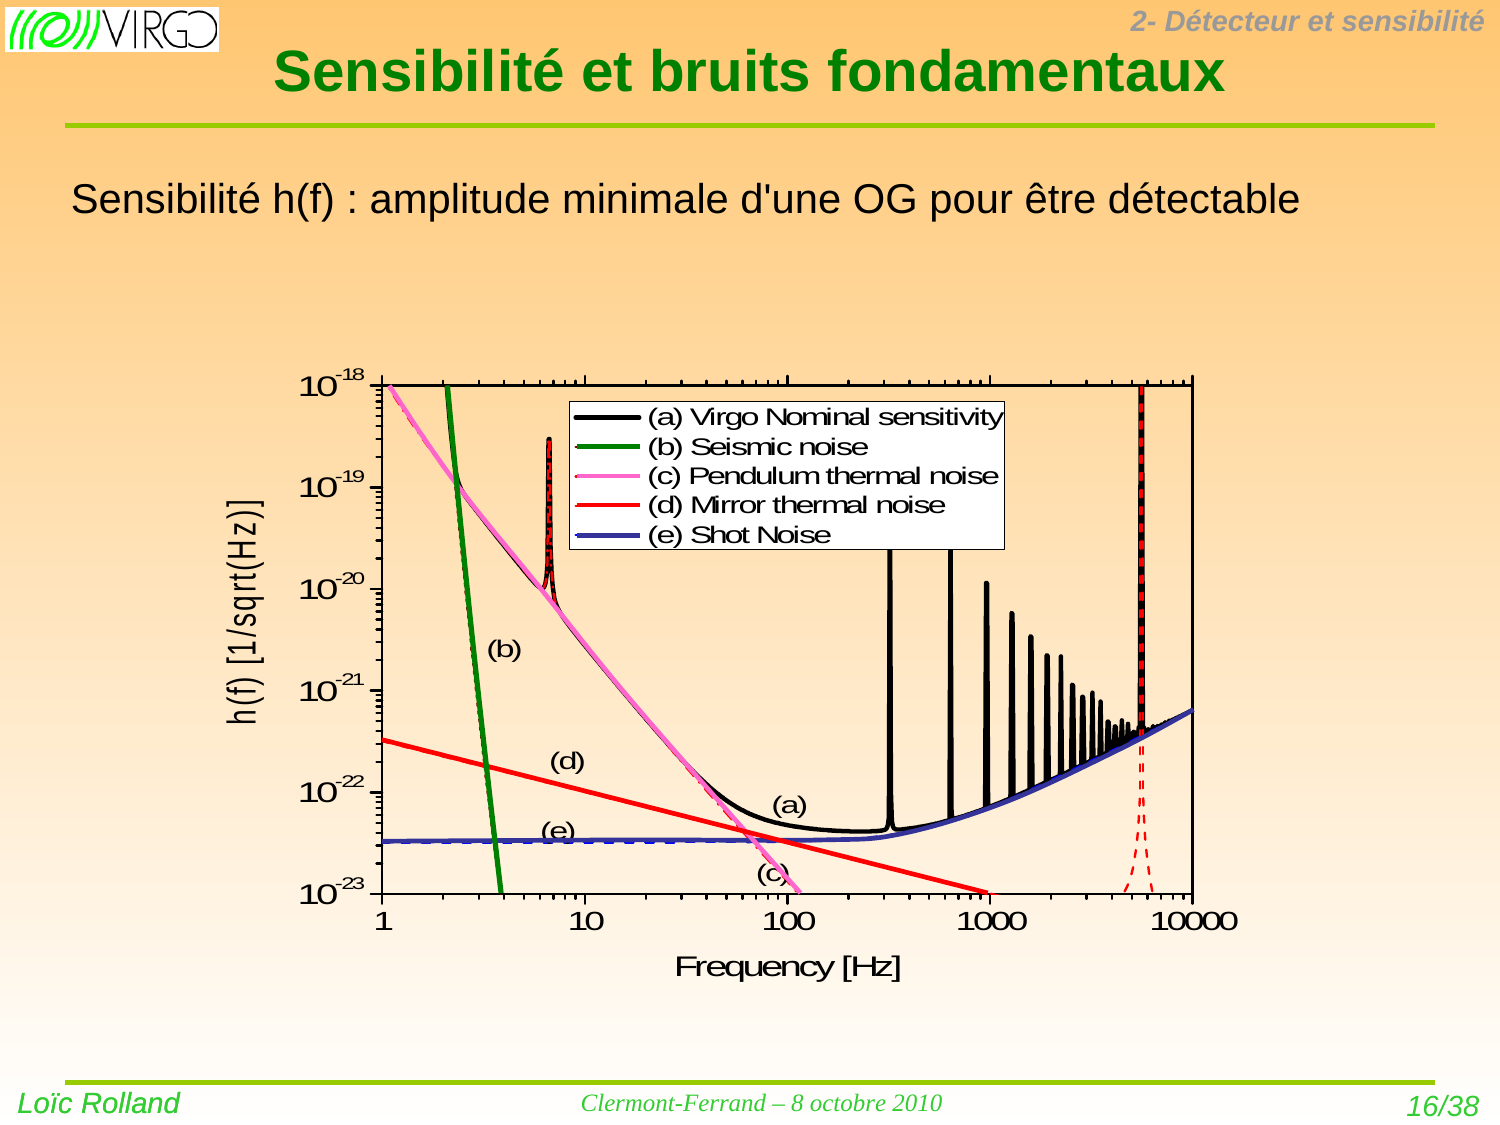

2- Détecteur et sensibilité
# Sensibilité et bruits fondamentaux
Sensibilité h(f) : amplitude minimale d'une OG pour être détectable
16